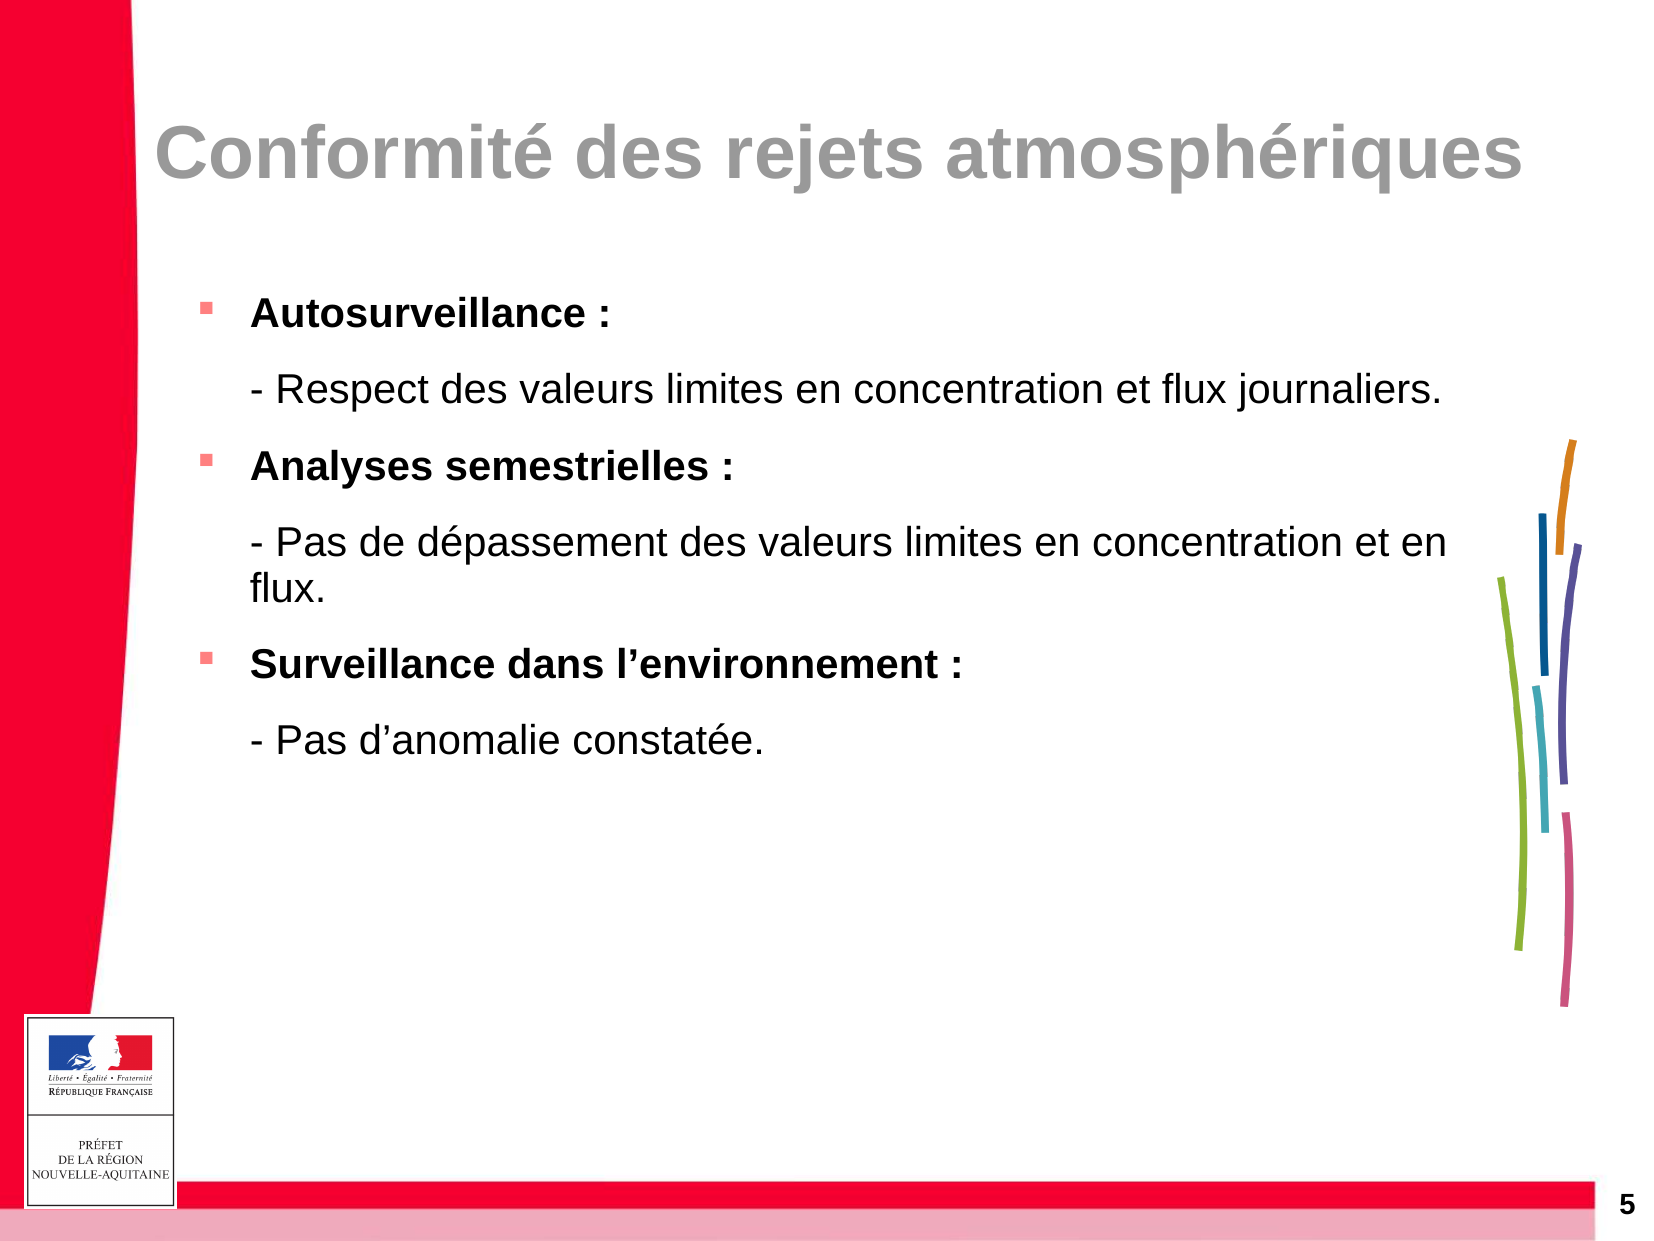

# Conformité des rejets atmosphériques
Autosurveillance :
- Respect des valeurs limites en concentration et flux journaliers.
Analyses semestrielles :
- Pas de dépassement des valeurs limites en concentration et en flux.
Surveillance dans l’environnement :
- Pas d’anomalie constatée.
5